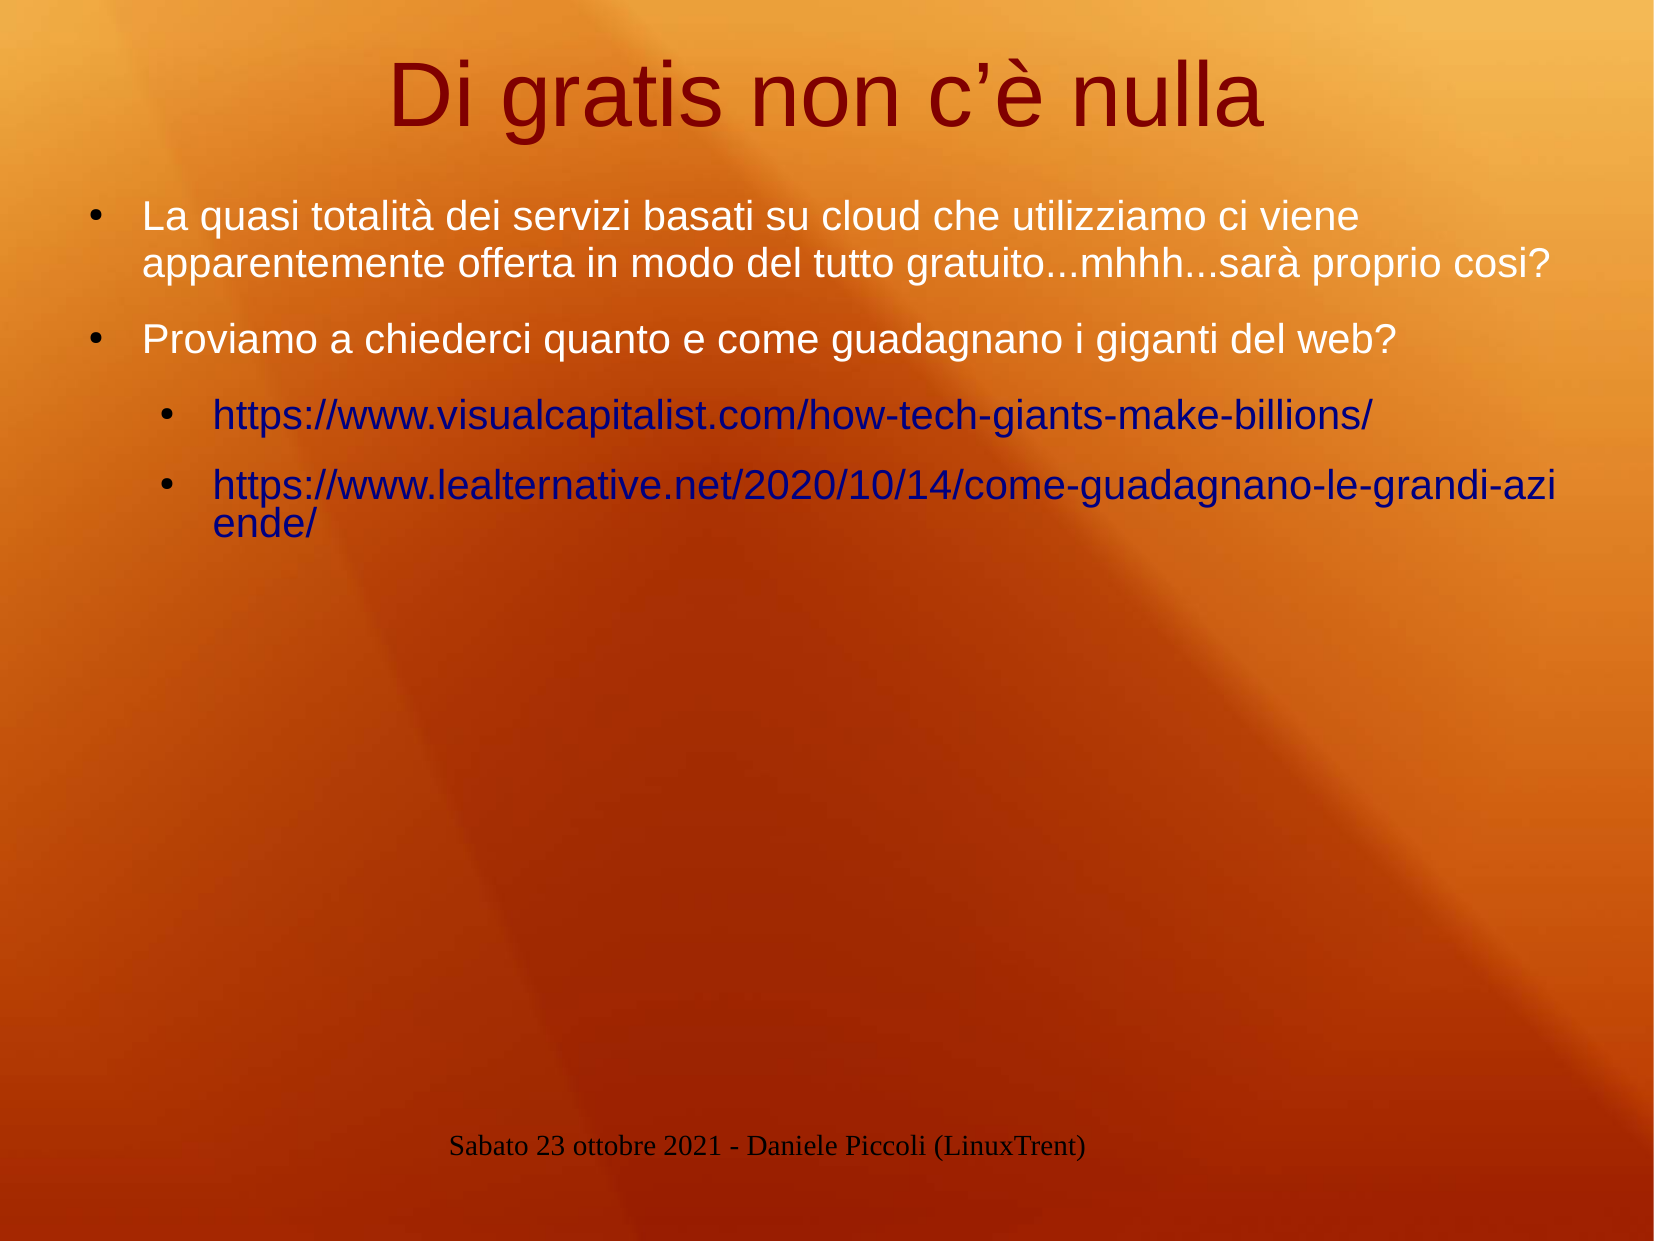

# Di gratis non c’è nulla
La quasi totalità dei servizi basati su cloud che utilizziamo ci viene apparentemente offerta in modo del tutto gratuito...mhhh...sarà proprio cosi?
Proviamo a chiederci quanto e come guadagnano i giganti del web?
https://www.visualcapitalist.com/how-tech-giants-make-billions/
https://www.lealternative.net/2020/10/14/come-guadagnano-le-grandi-aziende/
Sabato 23 ottobre 2021 - Daniele Piccoli (LinuxTrent)